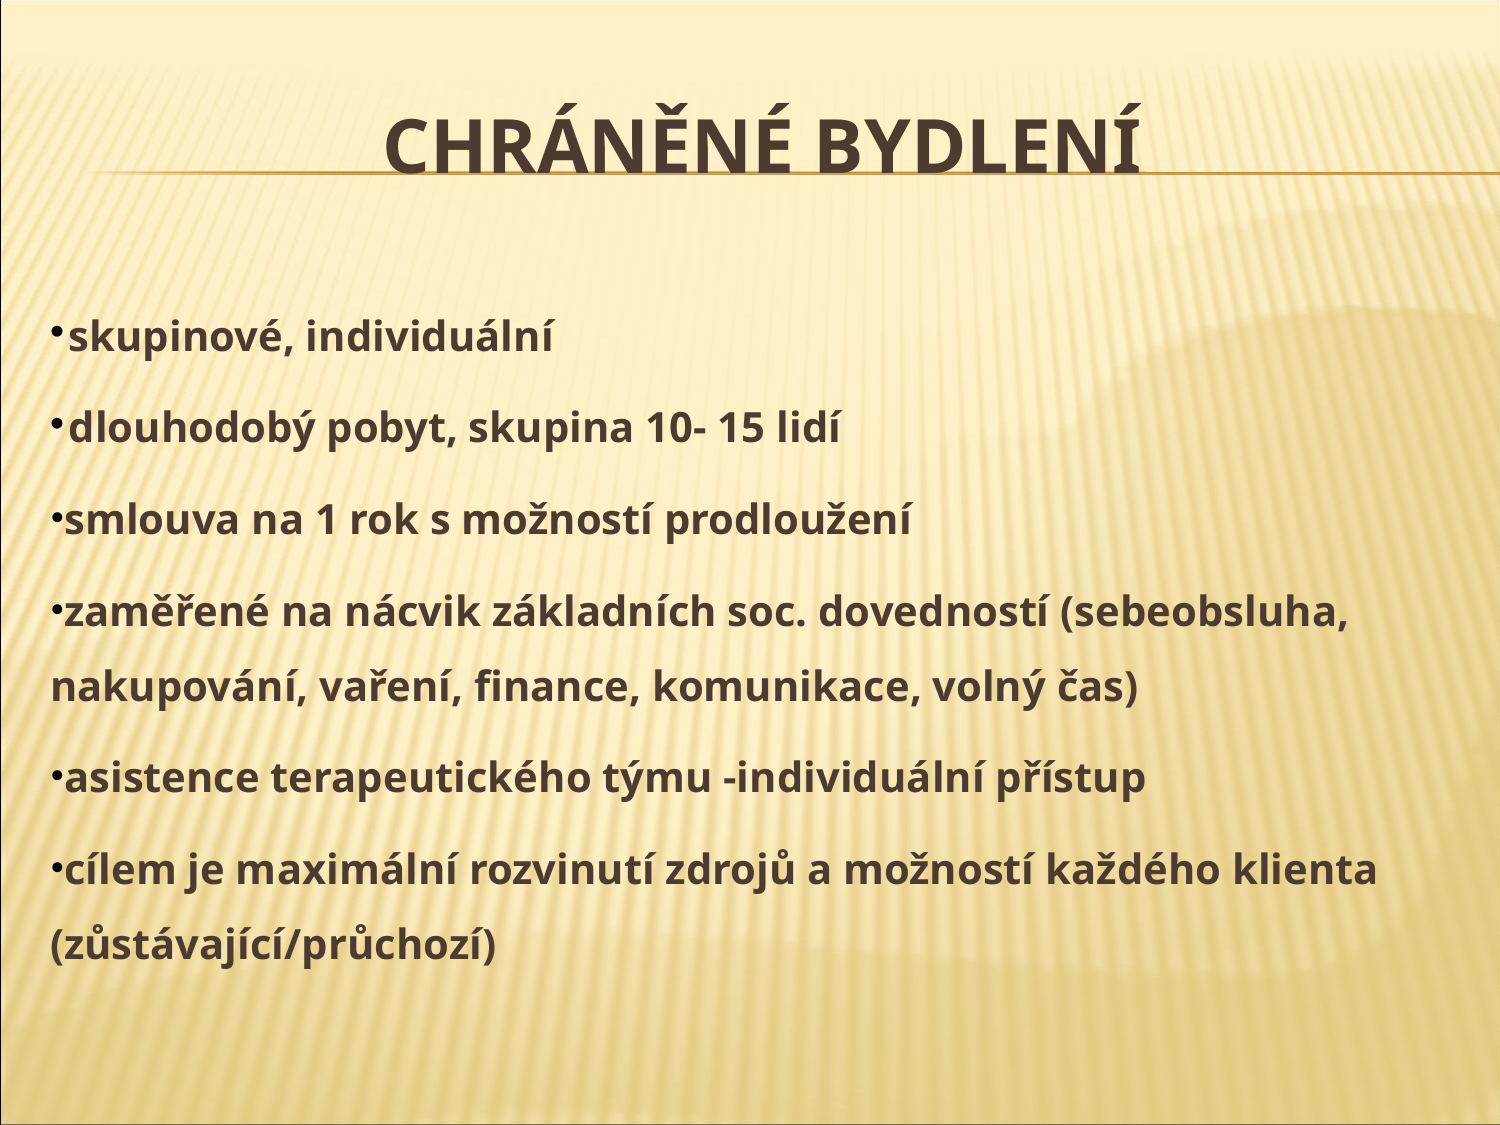

CHRÁNĚNÉ BYDLENÍ
skupinové, individuální
dlouhodobý pobyt, skupina 10- 15 lidí
smlouva na 1 rok s možností prodloužení
zaměřené na nácvik základních soc. dovedností (sebeobsluha, nakupování, vaření, finance, komunikace, volný čas)
asistence terapeutického týmu -individuální přístup
cílem je maximální rozvinutí zdrojů a možností každého klienta (zůstávající/průchozí)